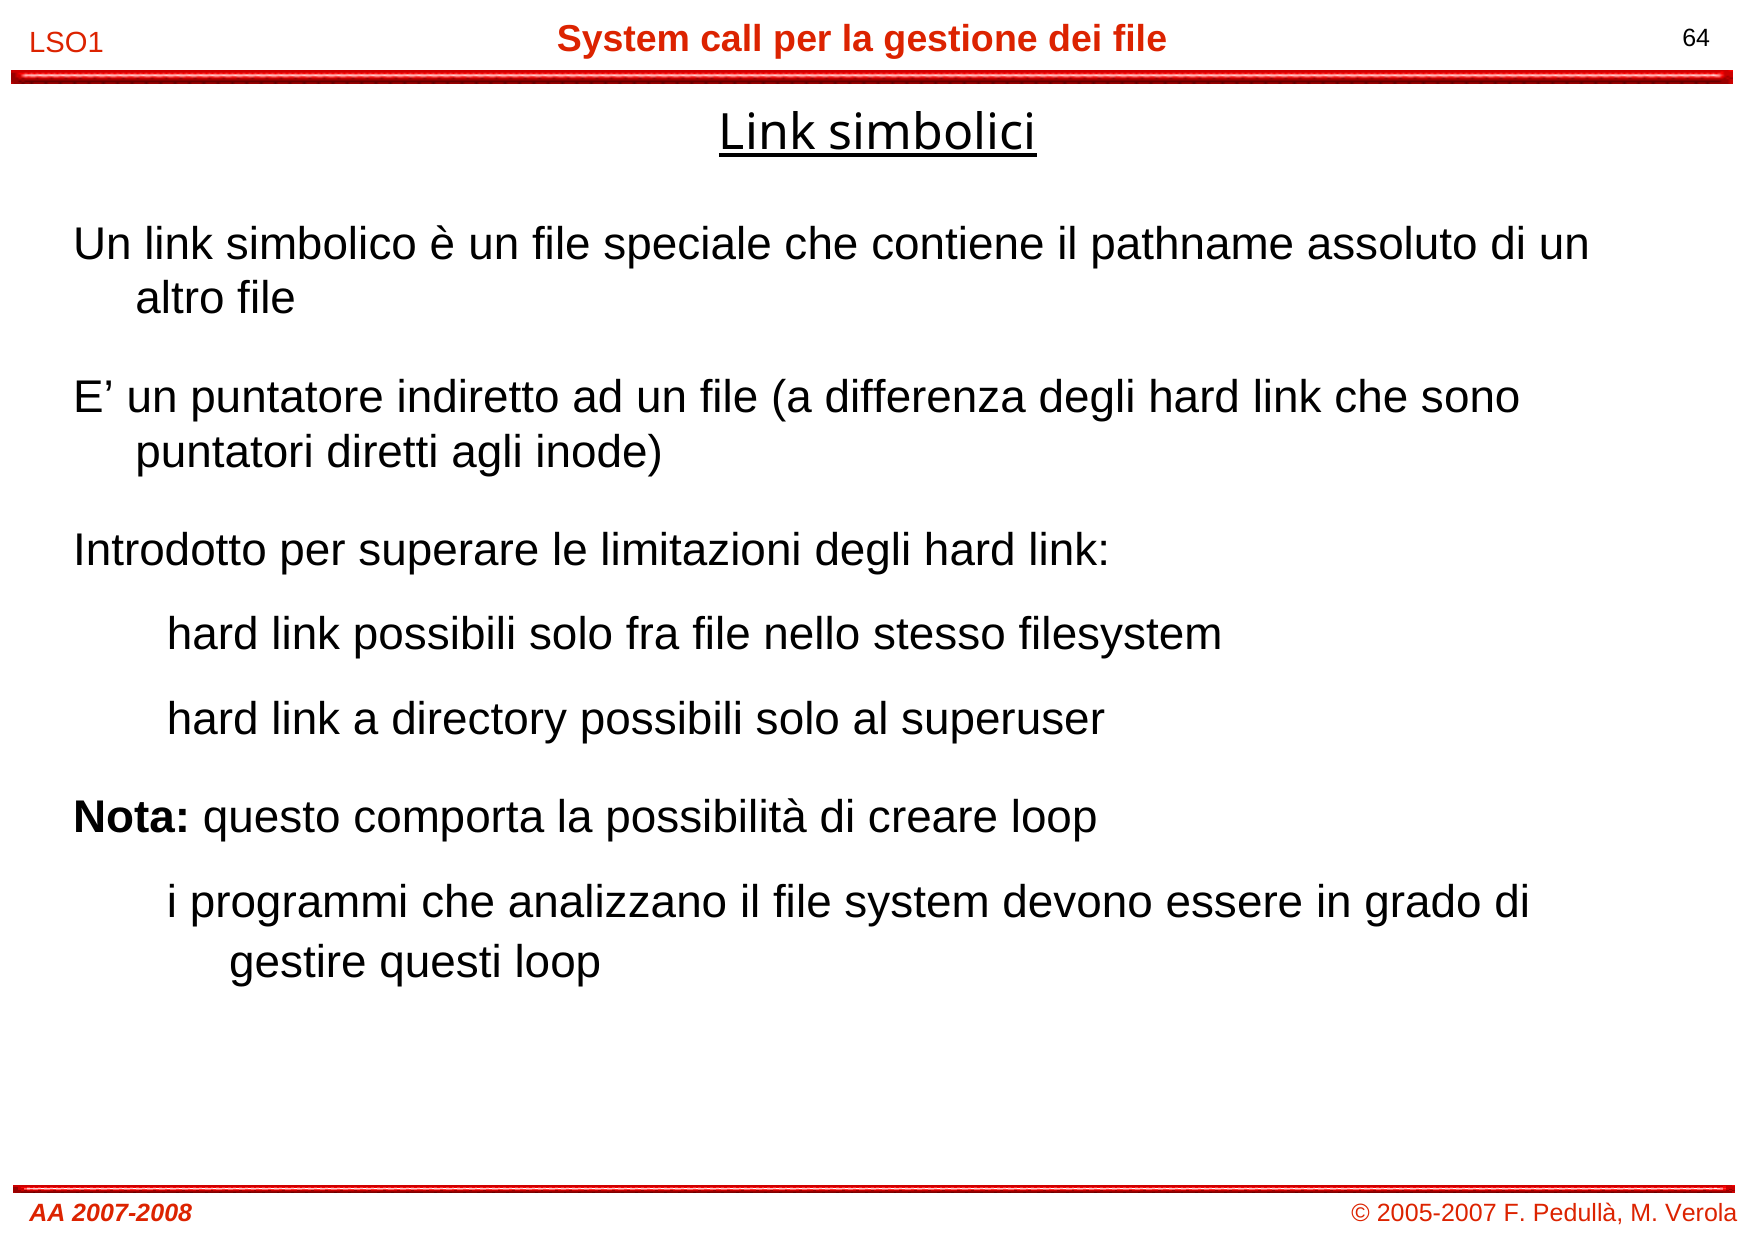

Link simbolici
# Un link simbolico è un file speciale che contiene il pathname assoluto di un altro file
E’ un puntatore indiretto ad un file (a differenza degli hard link che sono puntatori diretti agli inode)
Introdotto per superare le limitazioni degli hard link:
hard link possibili solo fra file nello stesso filesystem
hard link a directory possibili solo al superuser
Nota: questo comporta la possibilità di creare loop
i programmi che analizzano il file system devono essere in grado di gestire questi loop